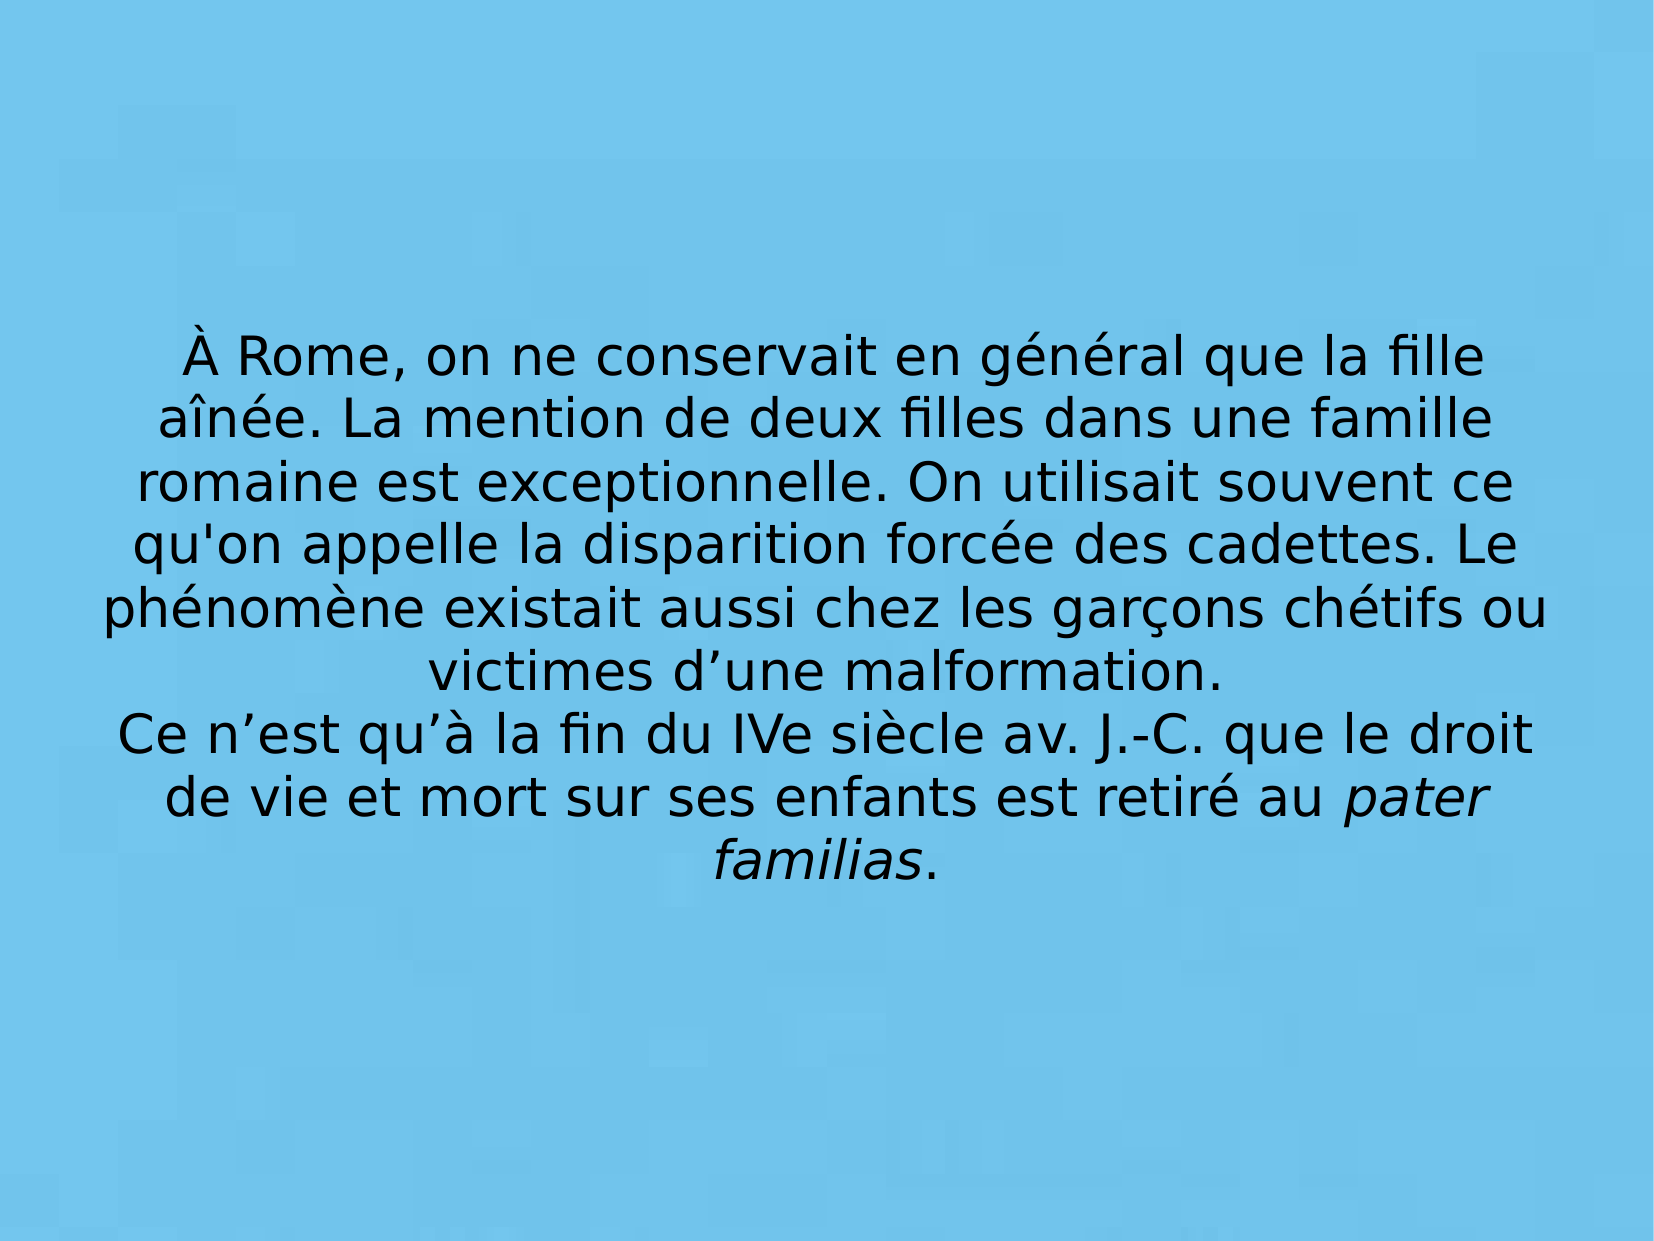

# À Rome, on ne conservait en général que la fille aînée. La mention de deux filles dans une famille romaine est exceptionnelle. On utilisait souvent ce qu'on appelle la disparition forcée des cadettes. Le phénomène existait aussi chez les garçons chétifs ou victimes d’une malformation.
Ce n’est qu’à la fin du IVe siècle av. J.-C. que le droit de vie et mort sur ses enfants est retiré au pater familias.